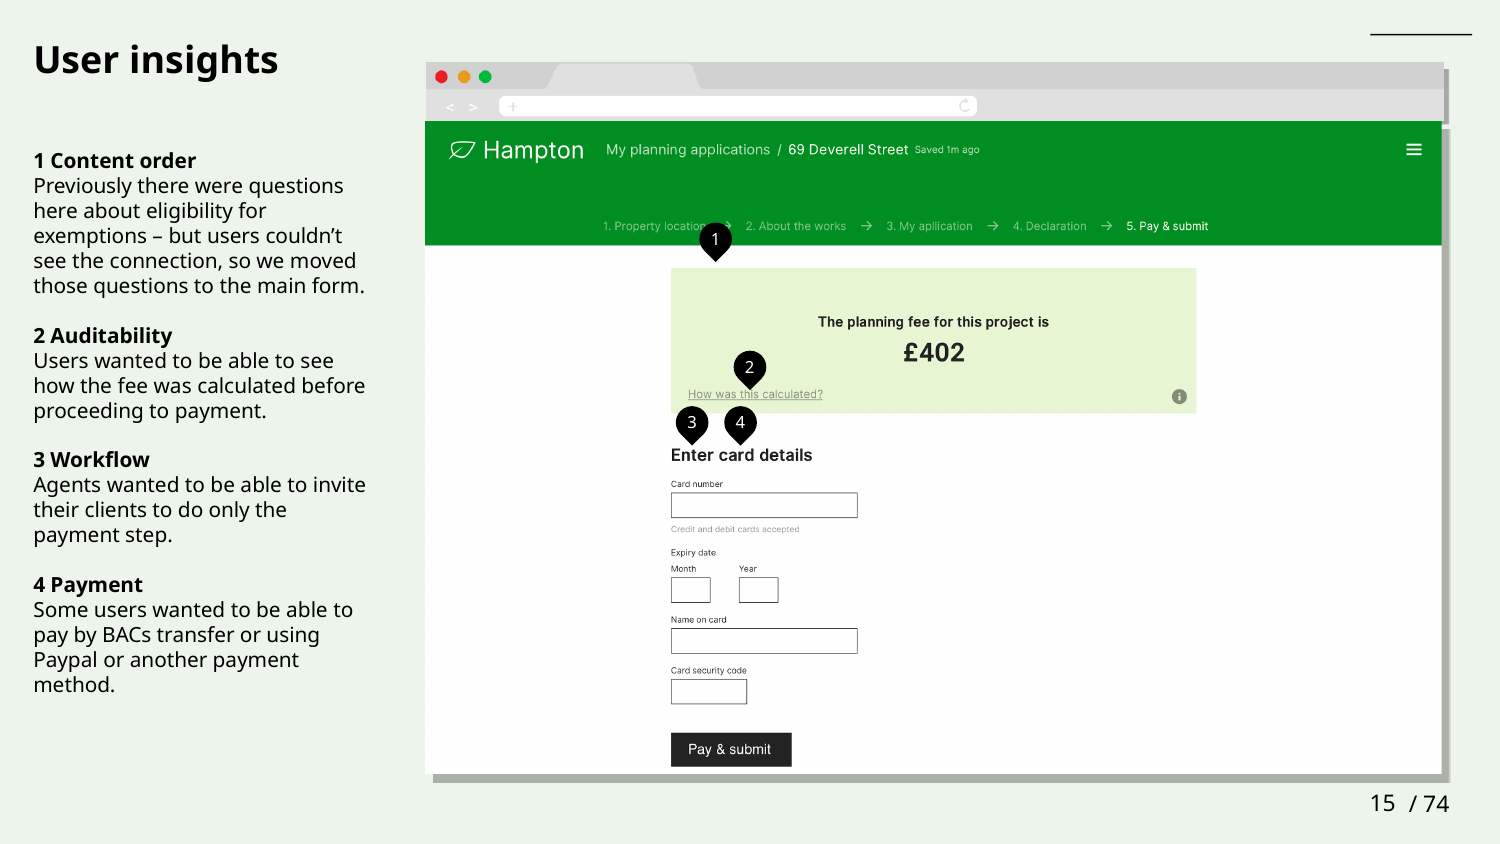

User insights
# 1 Content order Previously there were questions here about eligibility for exemptions – but users couldn’t see the connection, so we moved those questions to the main form. 2 Auditability Users wanted to be able to see how the fee was calculated before proceeding to payment. 3 Workflow Agents wanted to be able to invite their clients to do only the payment step. 4 Payment Some users wanted to be able to pay by BACs transfer or using Paypal or another payment method.
1
2
1
3
4